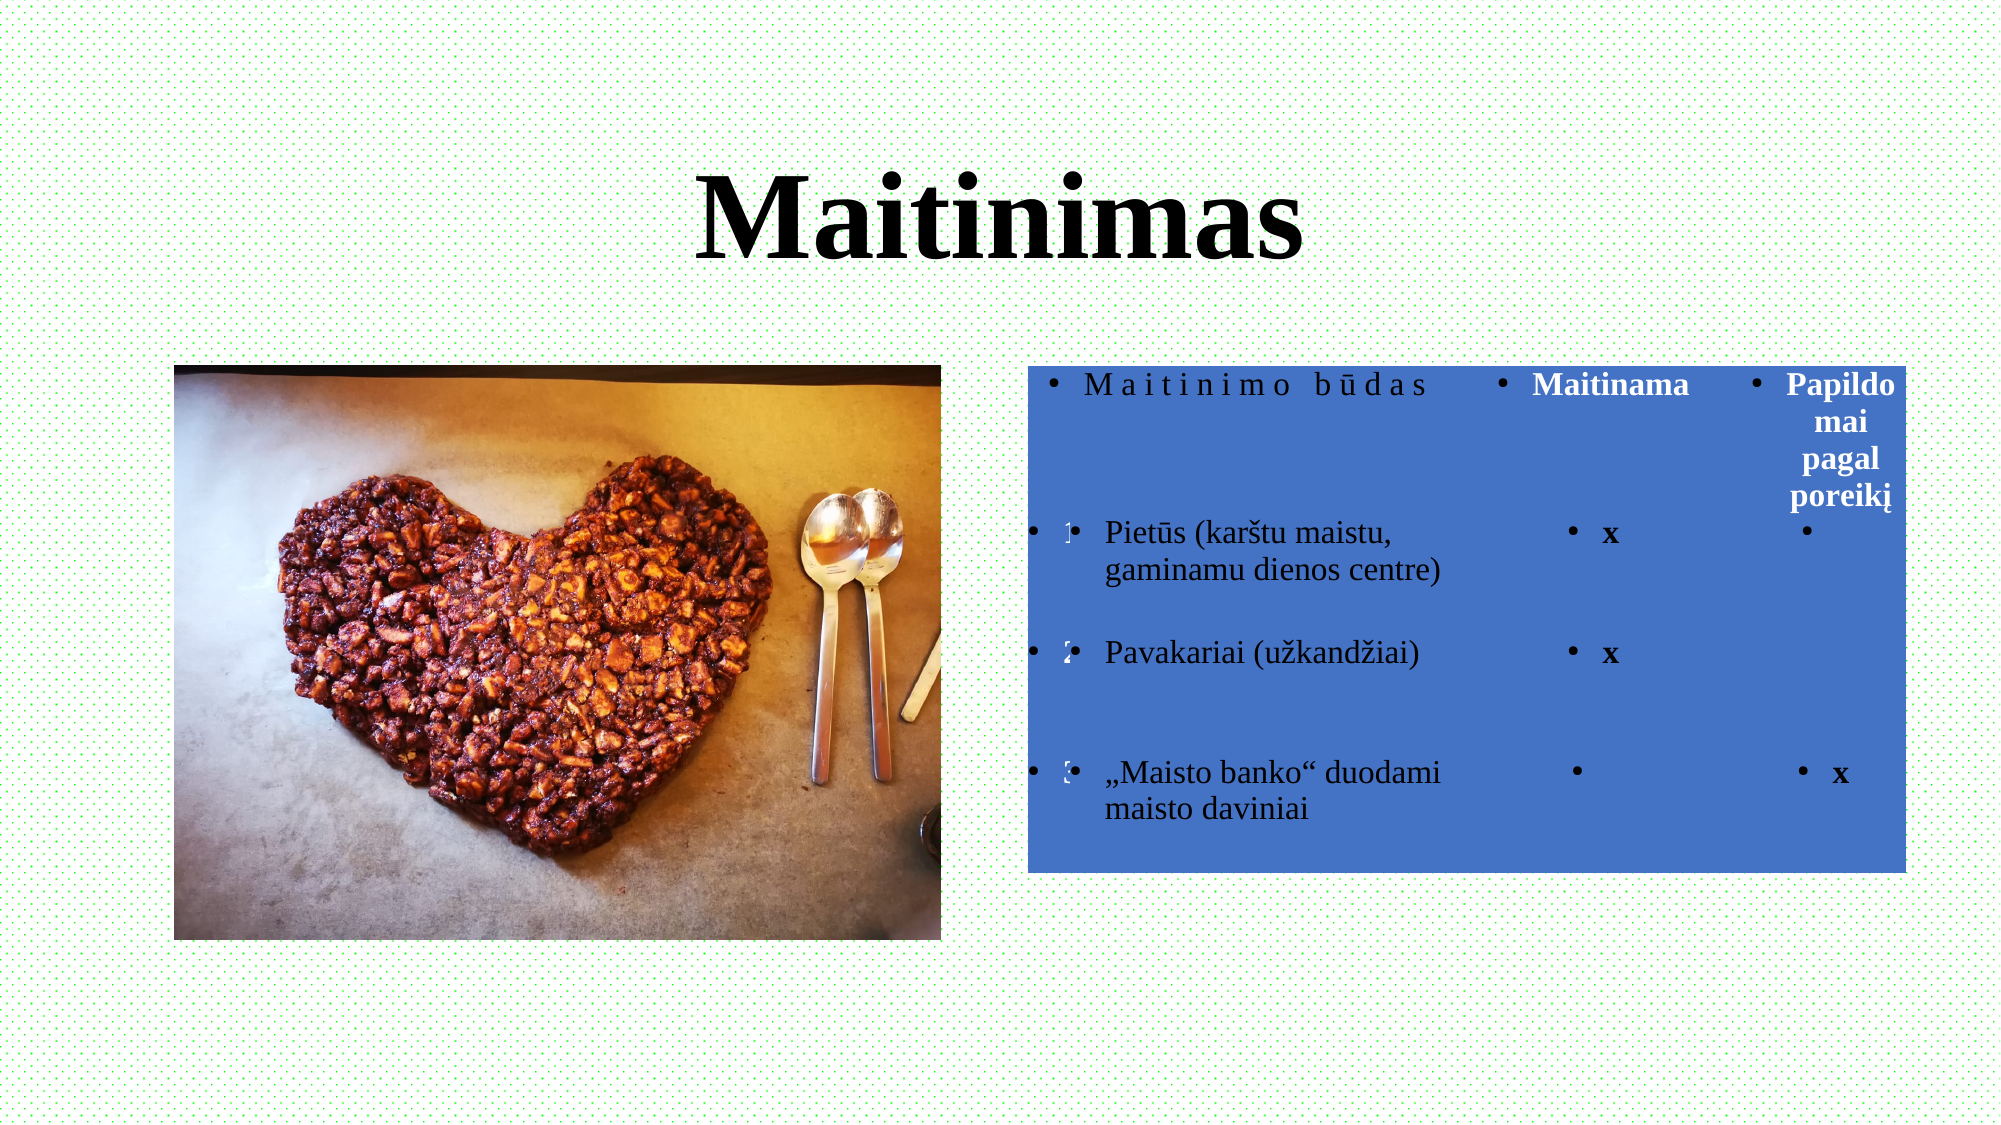

# Maitinimas
| M a i t i n i m o b ū d a s | | Maitinama | Papildomai pagal poreikį |
| --- | --- | --- | --- |
| 1 | Pietūs (karštu maistu, gaminamu dienos centre) | x | |
| 2 | Pavakariai (užkandžiai) | x | |
| 3 | „Maisto banko“ duodami maisto daviniai | | x |